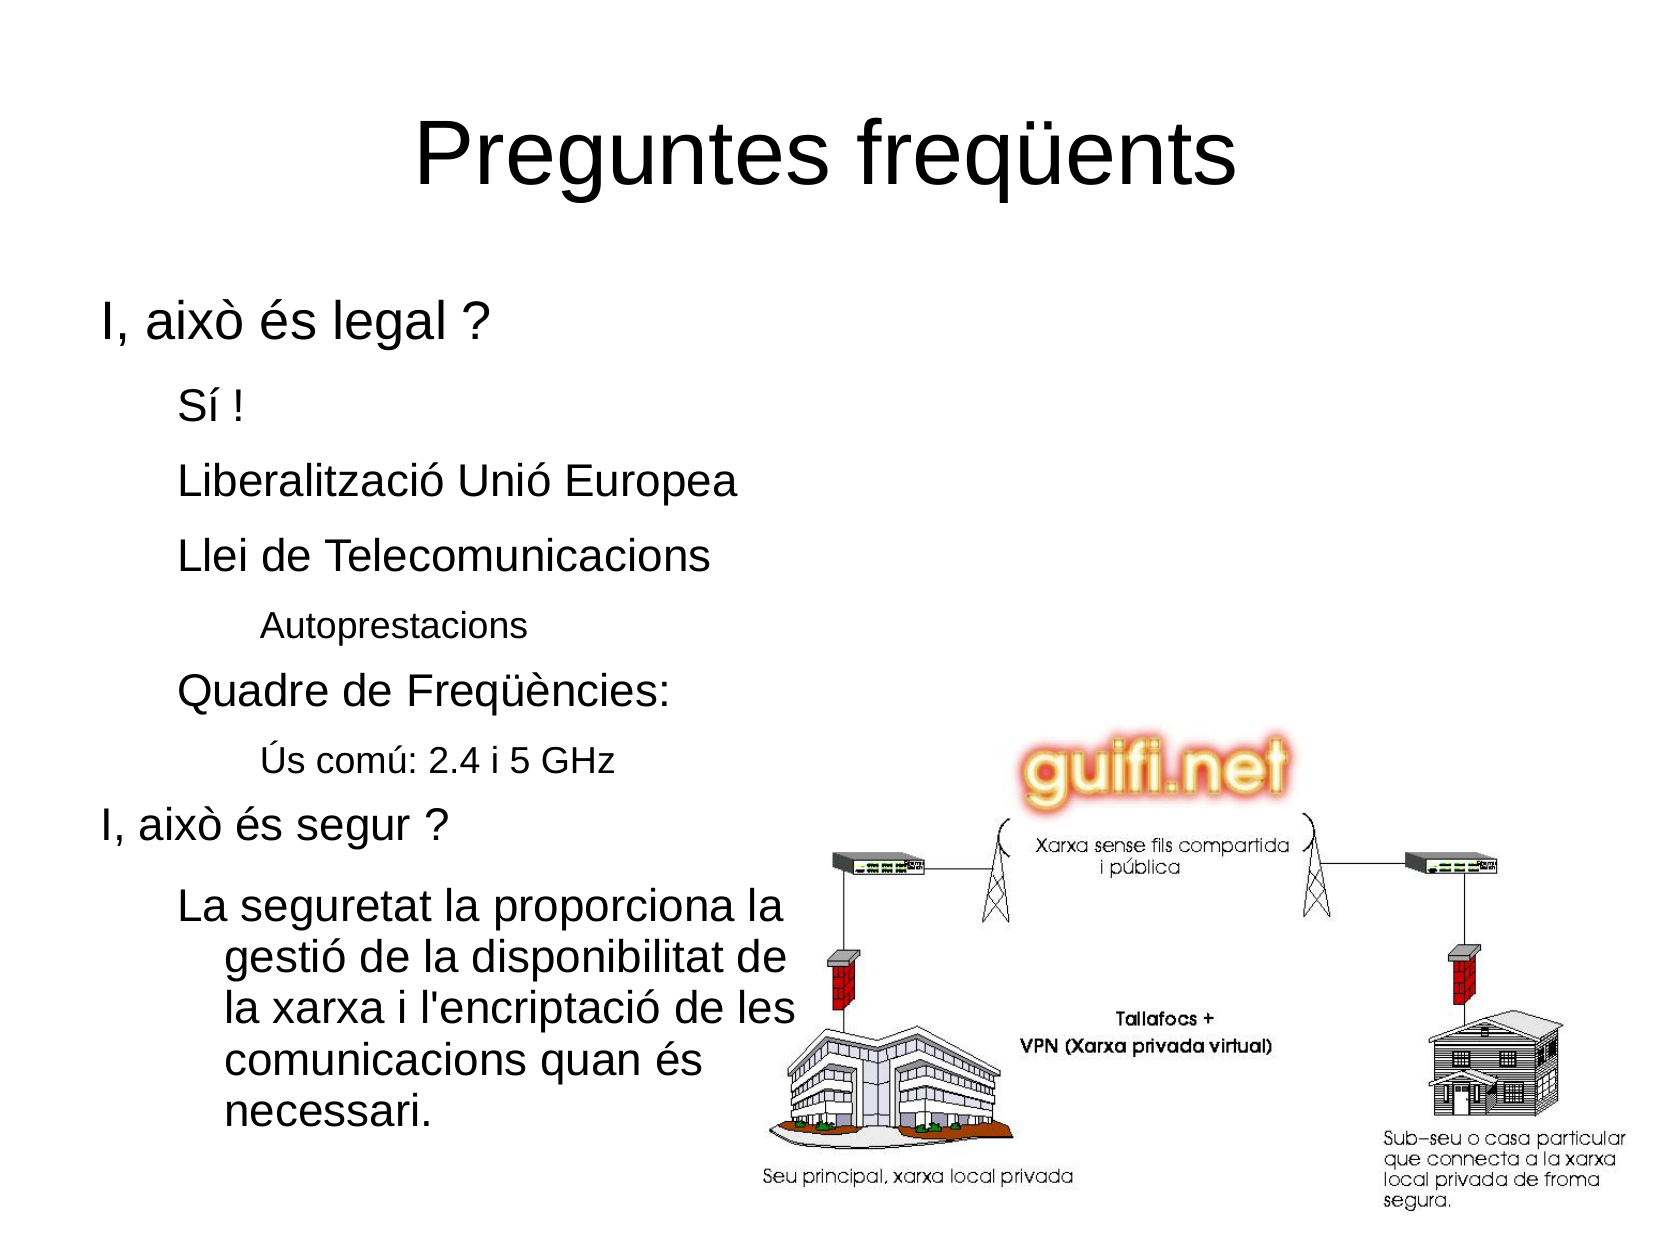

# Preguntes freqüents
I, això és legal ?
Sí !
Liberalització Unió Europea
Llei de Telecomunicacions
Autoprestacions
Quadre de Freqüències:
Ús comú: 2.4 i 5 GHz
I, això és segur ?
La seguretat la proporciona la gestió de la disponibilitat de la xarxa i l'encriptació de les comunicacions quan és necessari.